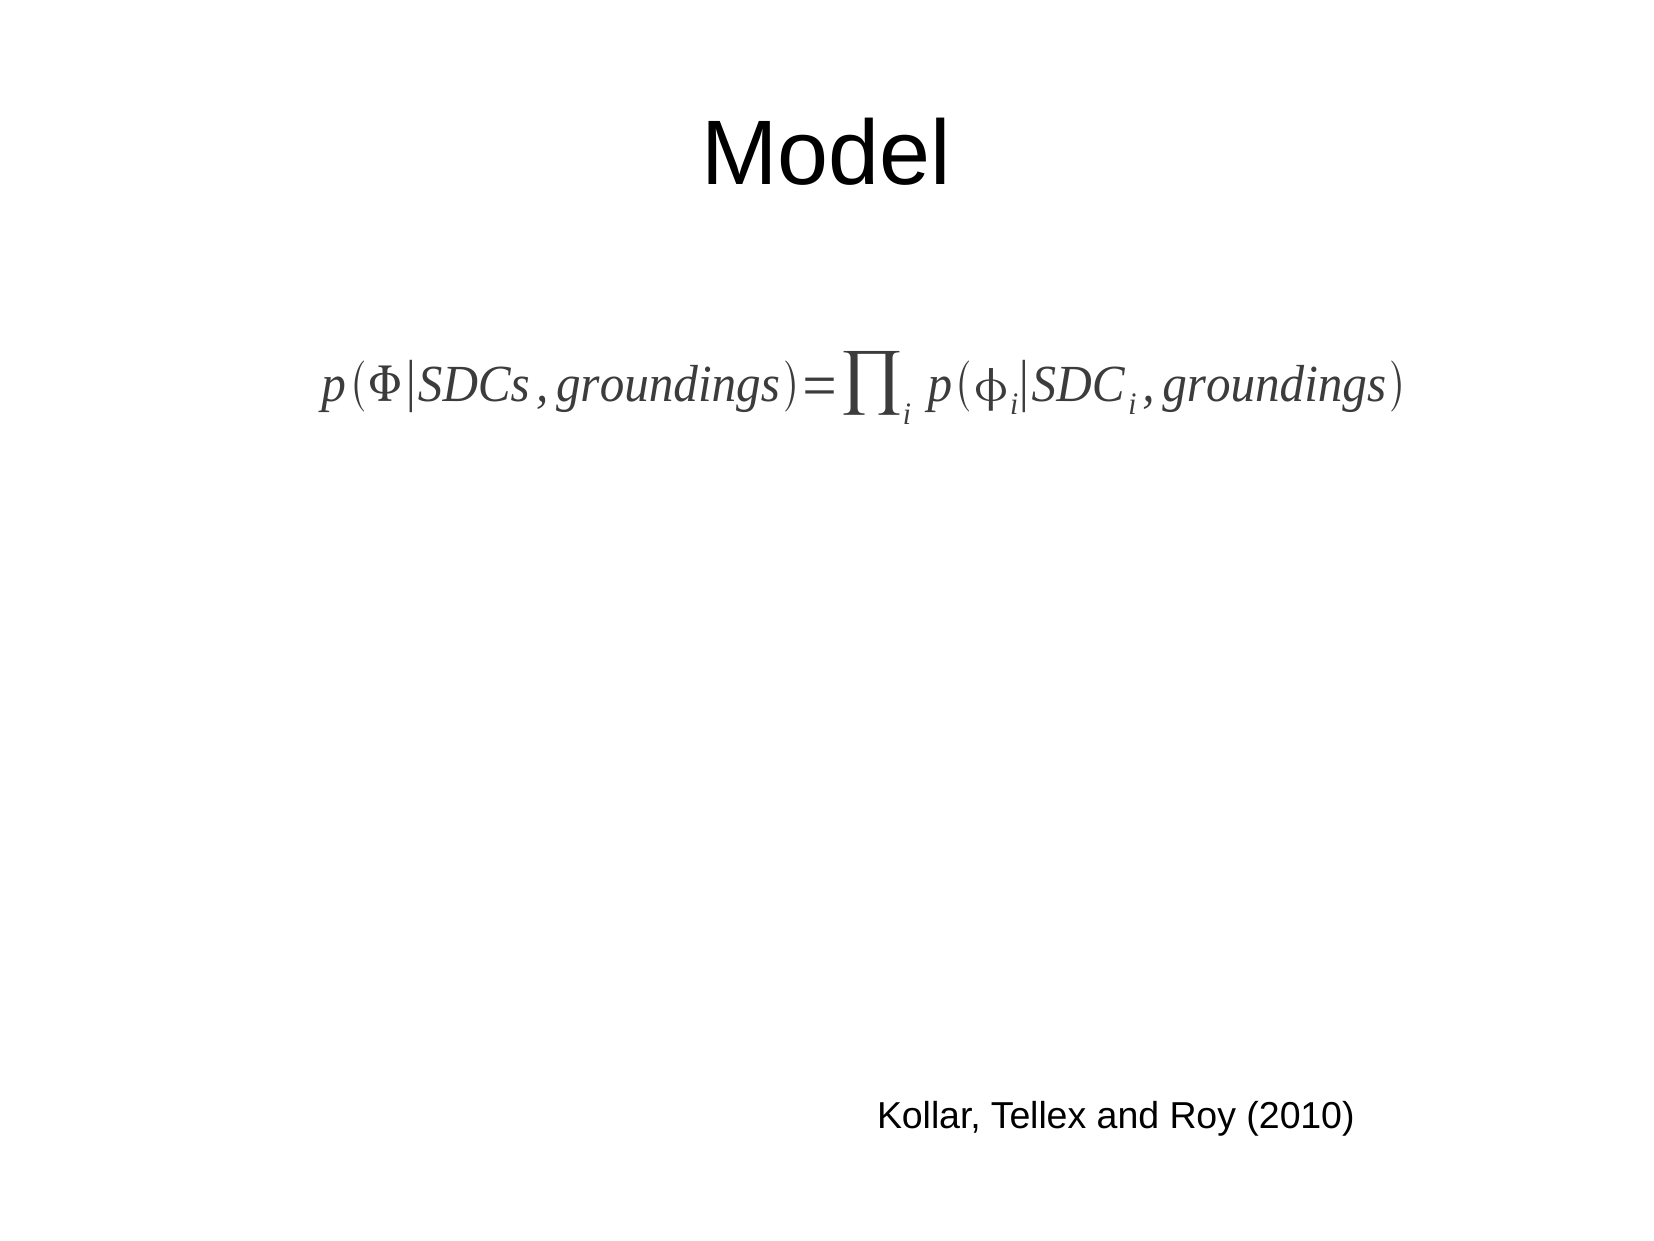

# Model
Kollar, Tellex and Roy (2010)